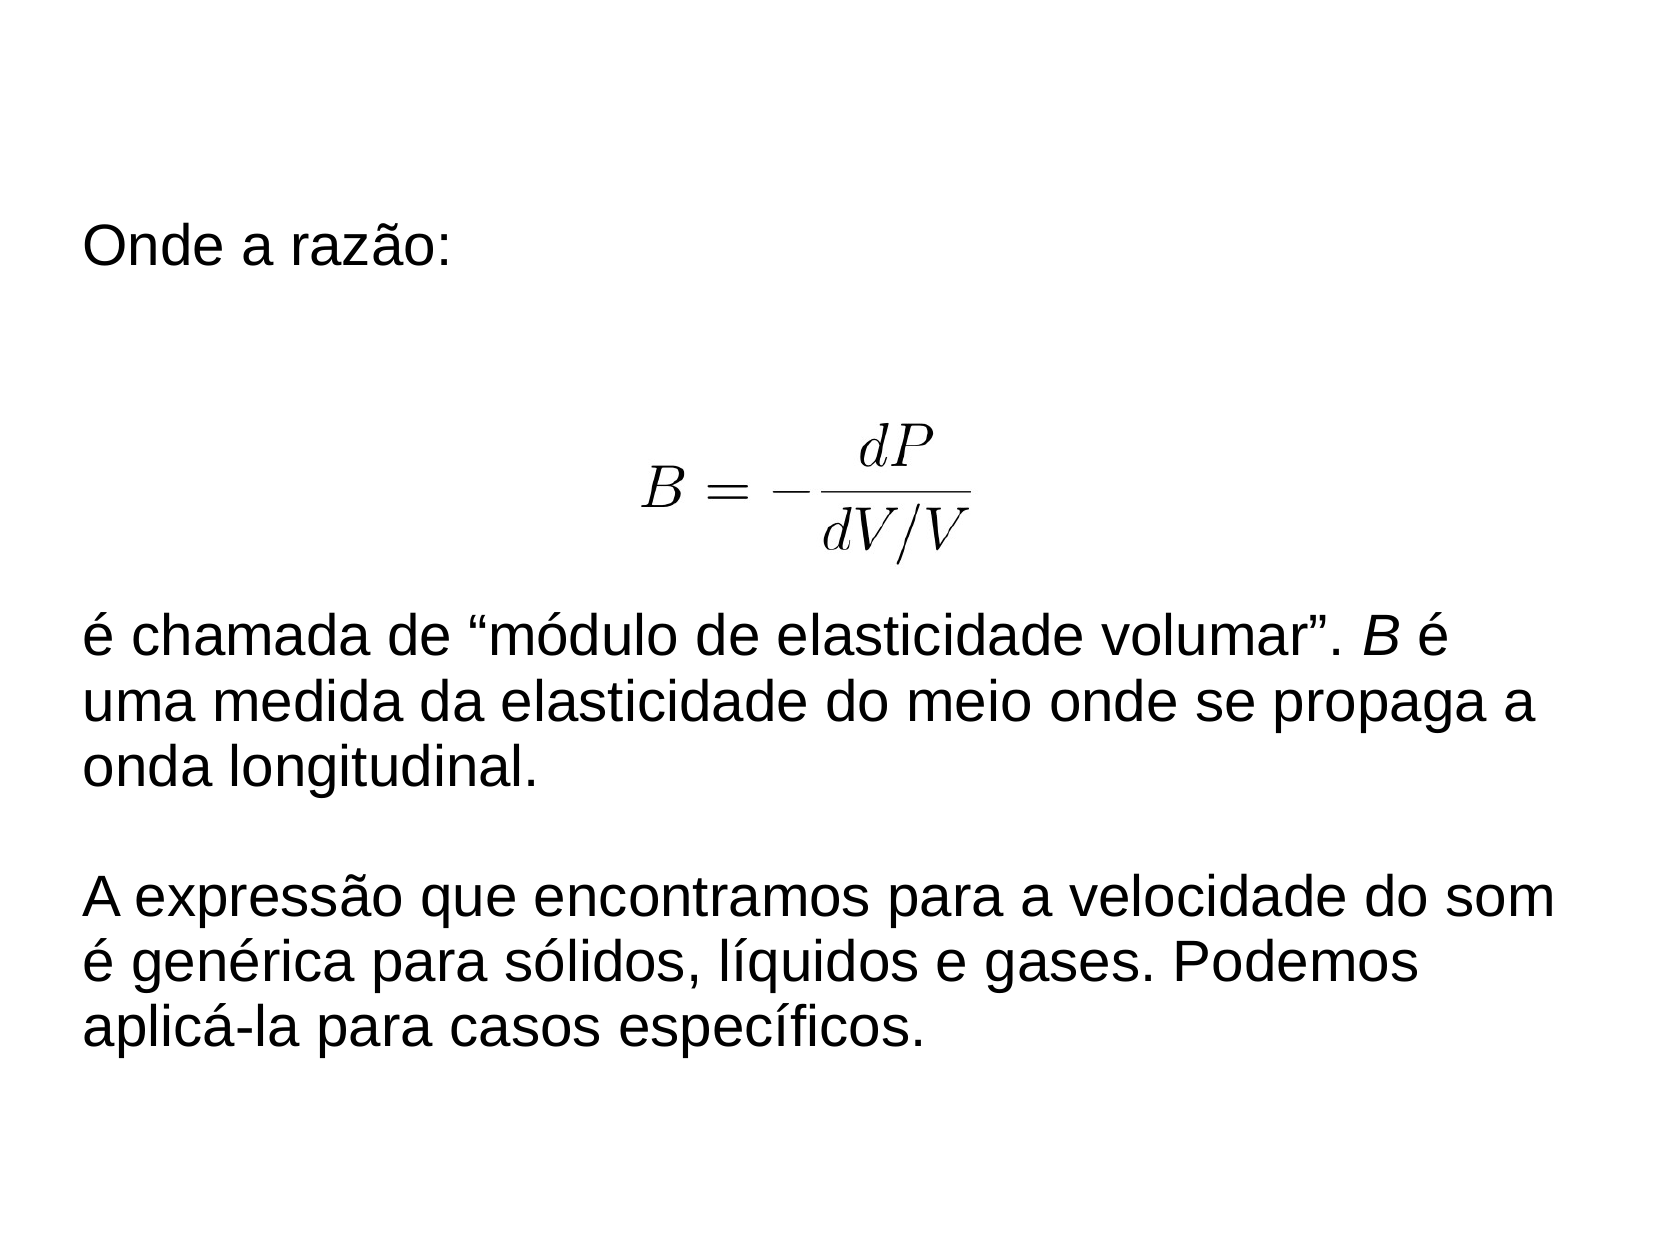

# Onde a razão:
é chamada de “módulo de elasticidade volumar”. B é uma medida da elasticidade do meio onde se propaga a onda longitudinal.
A expressão que encontramos para a velocidade do som é genérica para sólidos, líquidos e gases. Podemos aplicá-la para casos específicos.